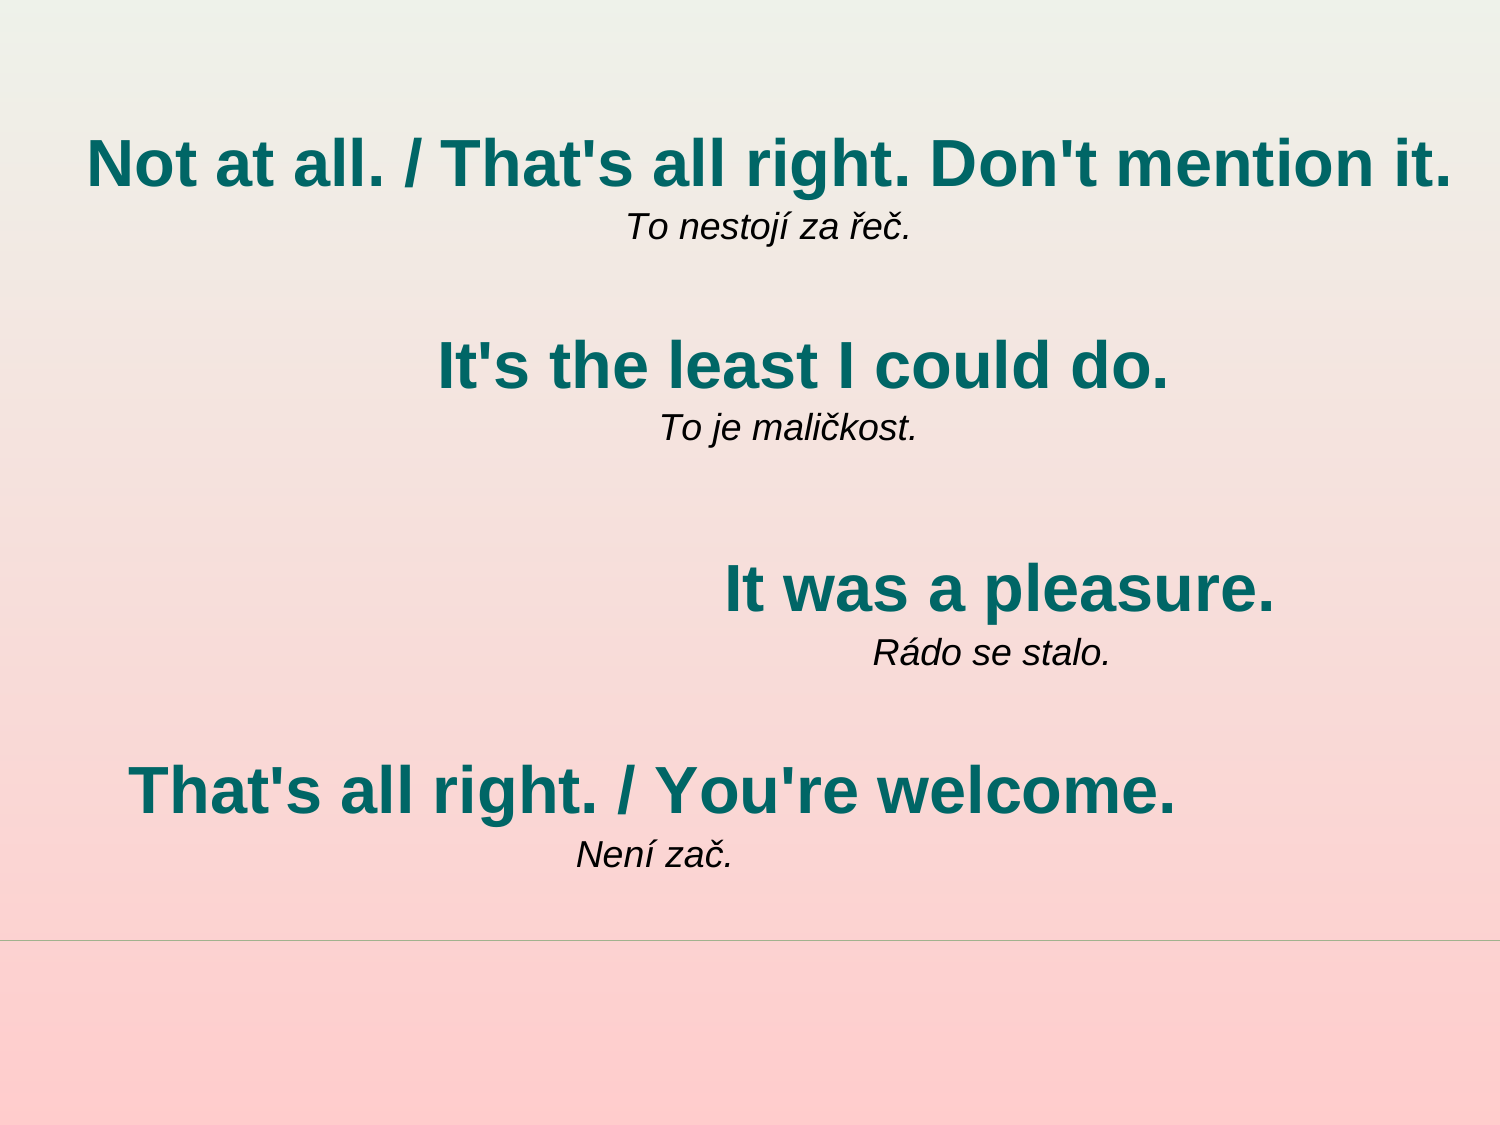

Not at all. / That's all right. Don't mention it.
To nestojí za řeč.
It's the least I could do.
To je maličkost.
It was a pleasure.
Rádo se stalo.
That's all right. / You're welcome.
Není zač.